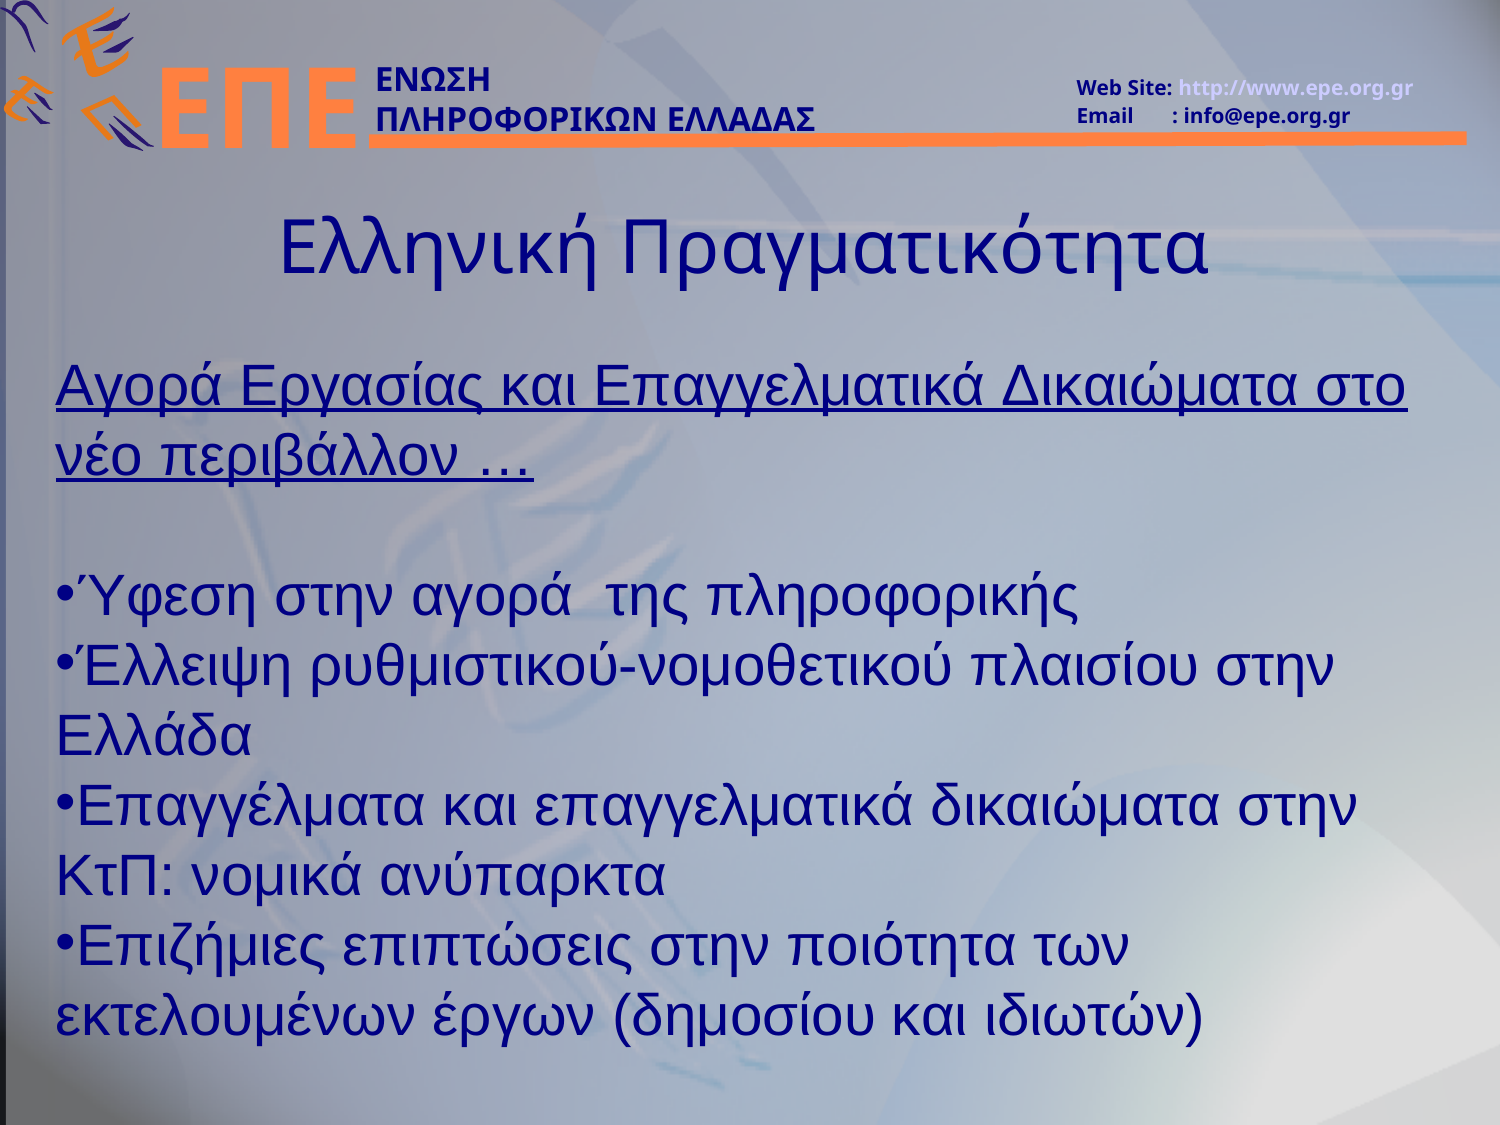

# Ελληνική Πραγματικότητα
Αγορά Εργασίας και Επαγγελματικά Δικαιώματα στο νέο περιβάλλον …
Ύφεση στην αγορά της πληροφορικής
Έλλειψη ρυθμιστικού-νομοθετικού πλαισίου στην Ελλάδα
Επαγγέλματα και επαγγελματικά δικαιώματα στην ΚτΠ: νομικά ανύπαρκτα
Επιζήμιες επιπτώσεις στην ποιότητα των εκτελουμένων έργων (δημοσίου και ιδιωτών)